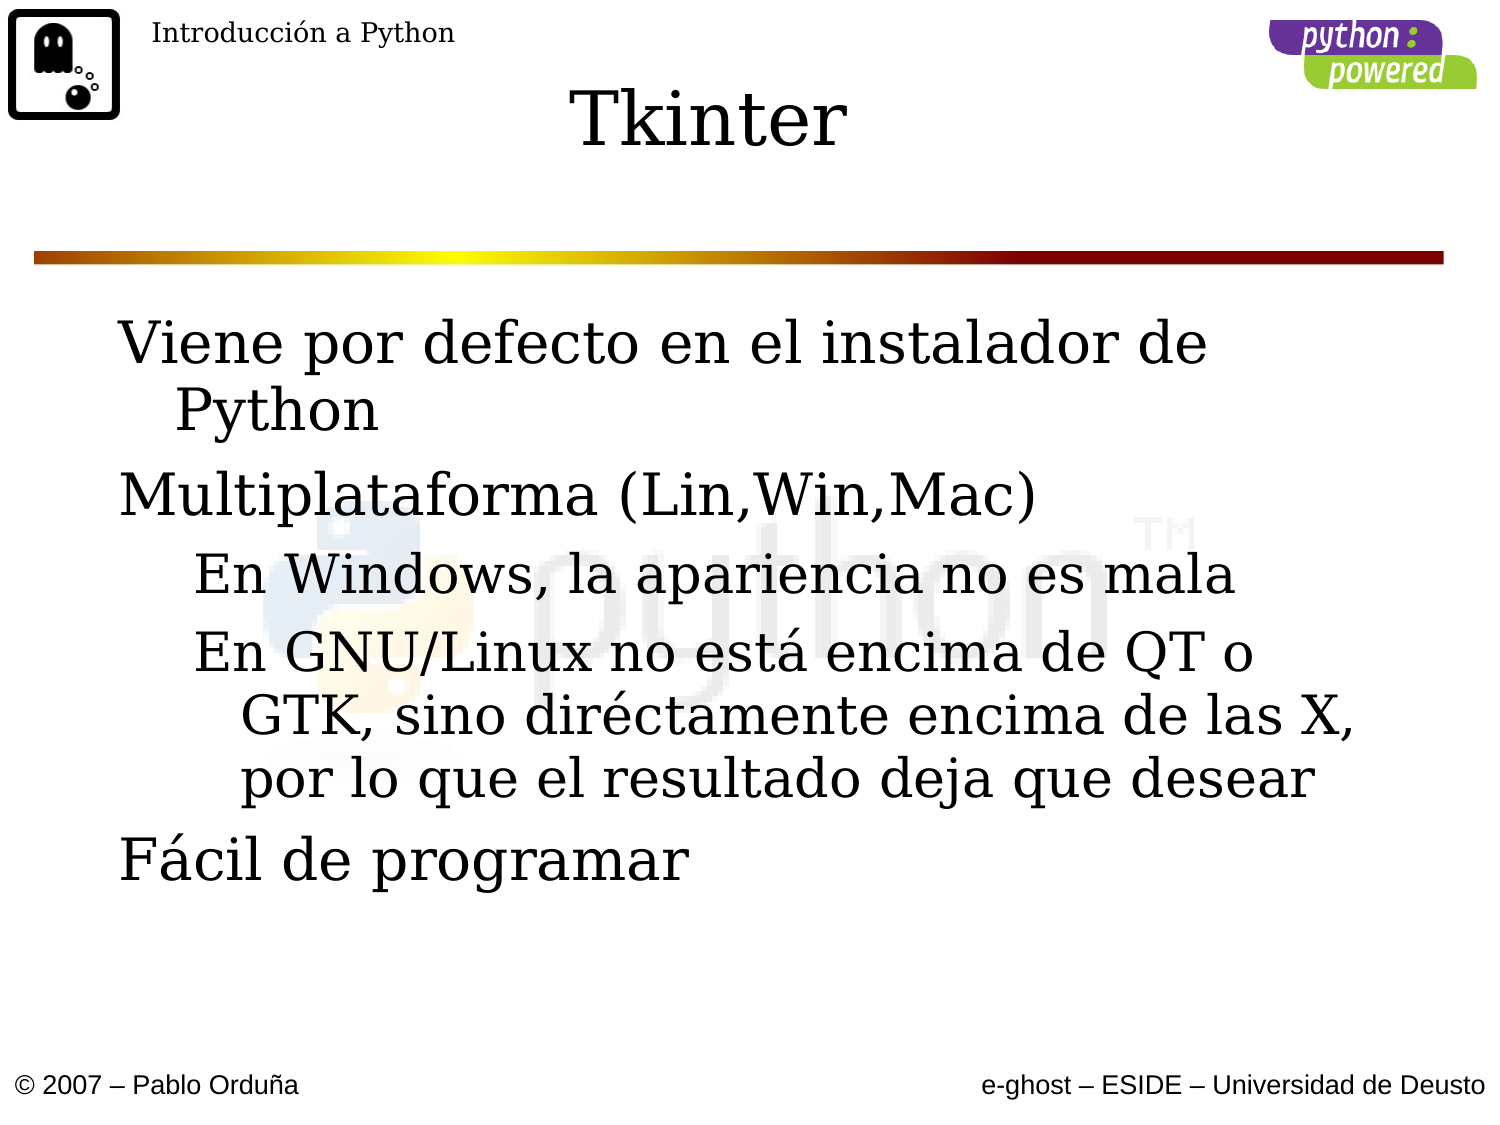

# Tkinter
Viene por defecto en el instalador de Python
Multiplataforma (Lin,Win,Mac)
En Windows, la apariencia no es mala
En GNU/Linux no está encima de QT o GTK, sino diréctamente encima de las X, por lo que el resultado deja que desear
Fácil de programar